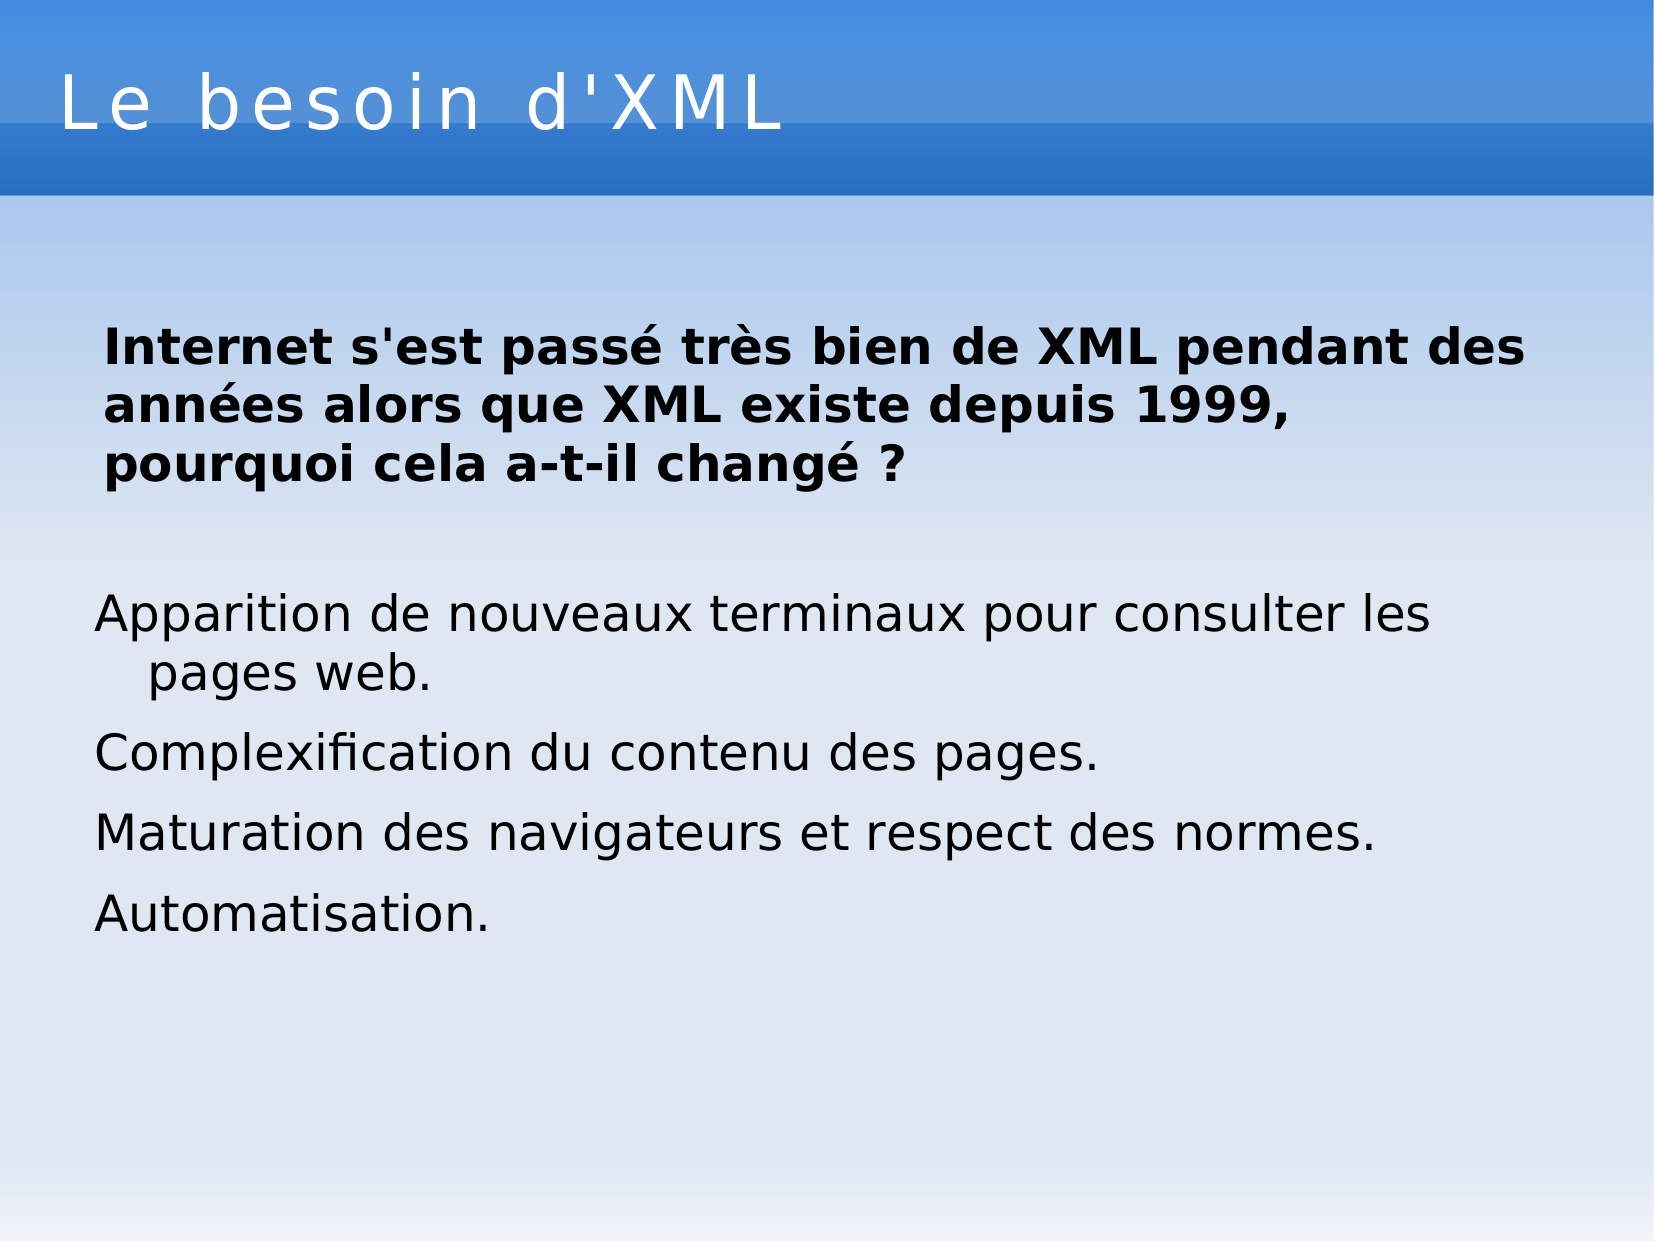

# Le besoin d'XML
Internet s'est passé très bien de XML pendant des années alors que XML existe depuis 1999, pourquoi cela a-t-il changé ?
Apparition de nouveaux terminaux pour consulter les pages web.
Complexification du contenu des pages.
Maturation des navigateurs et respect des normes.
Automatisation.